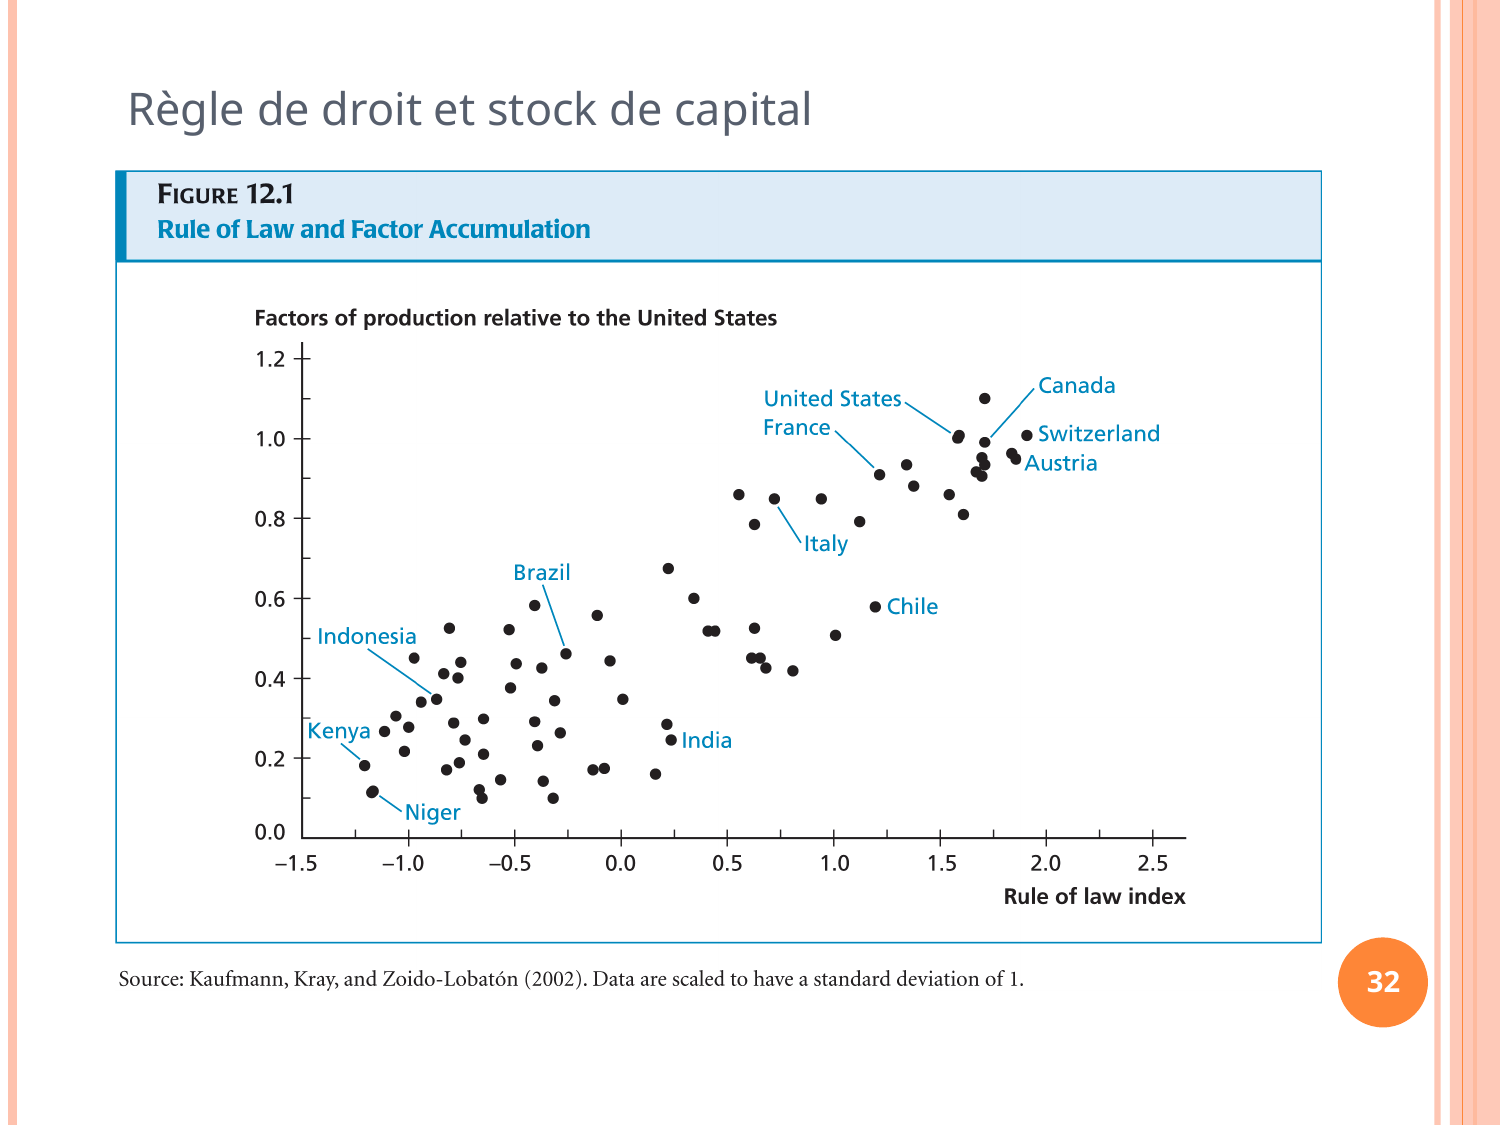

# Règle de droit et stock de capital